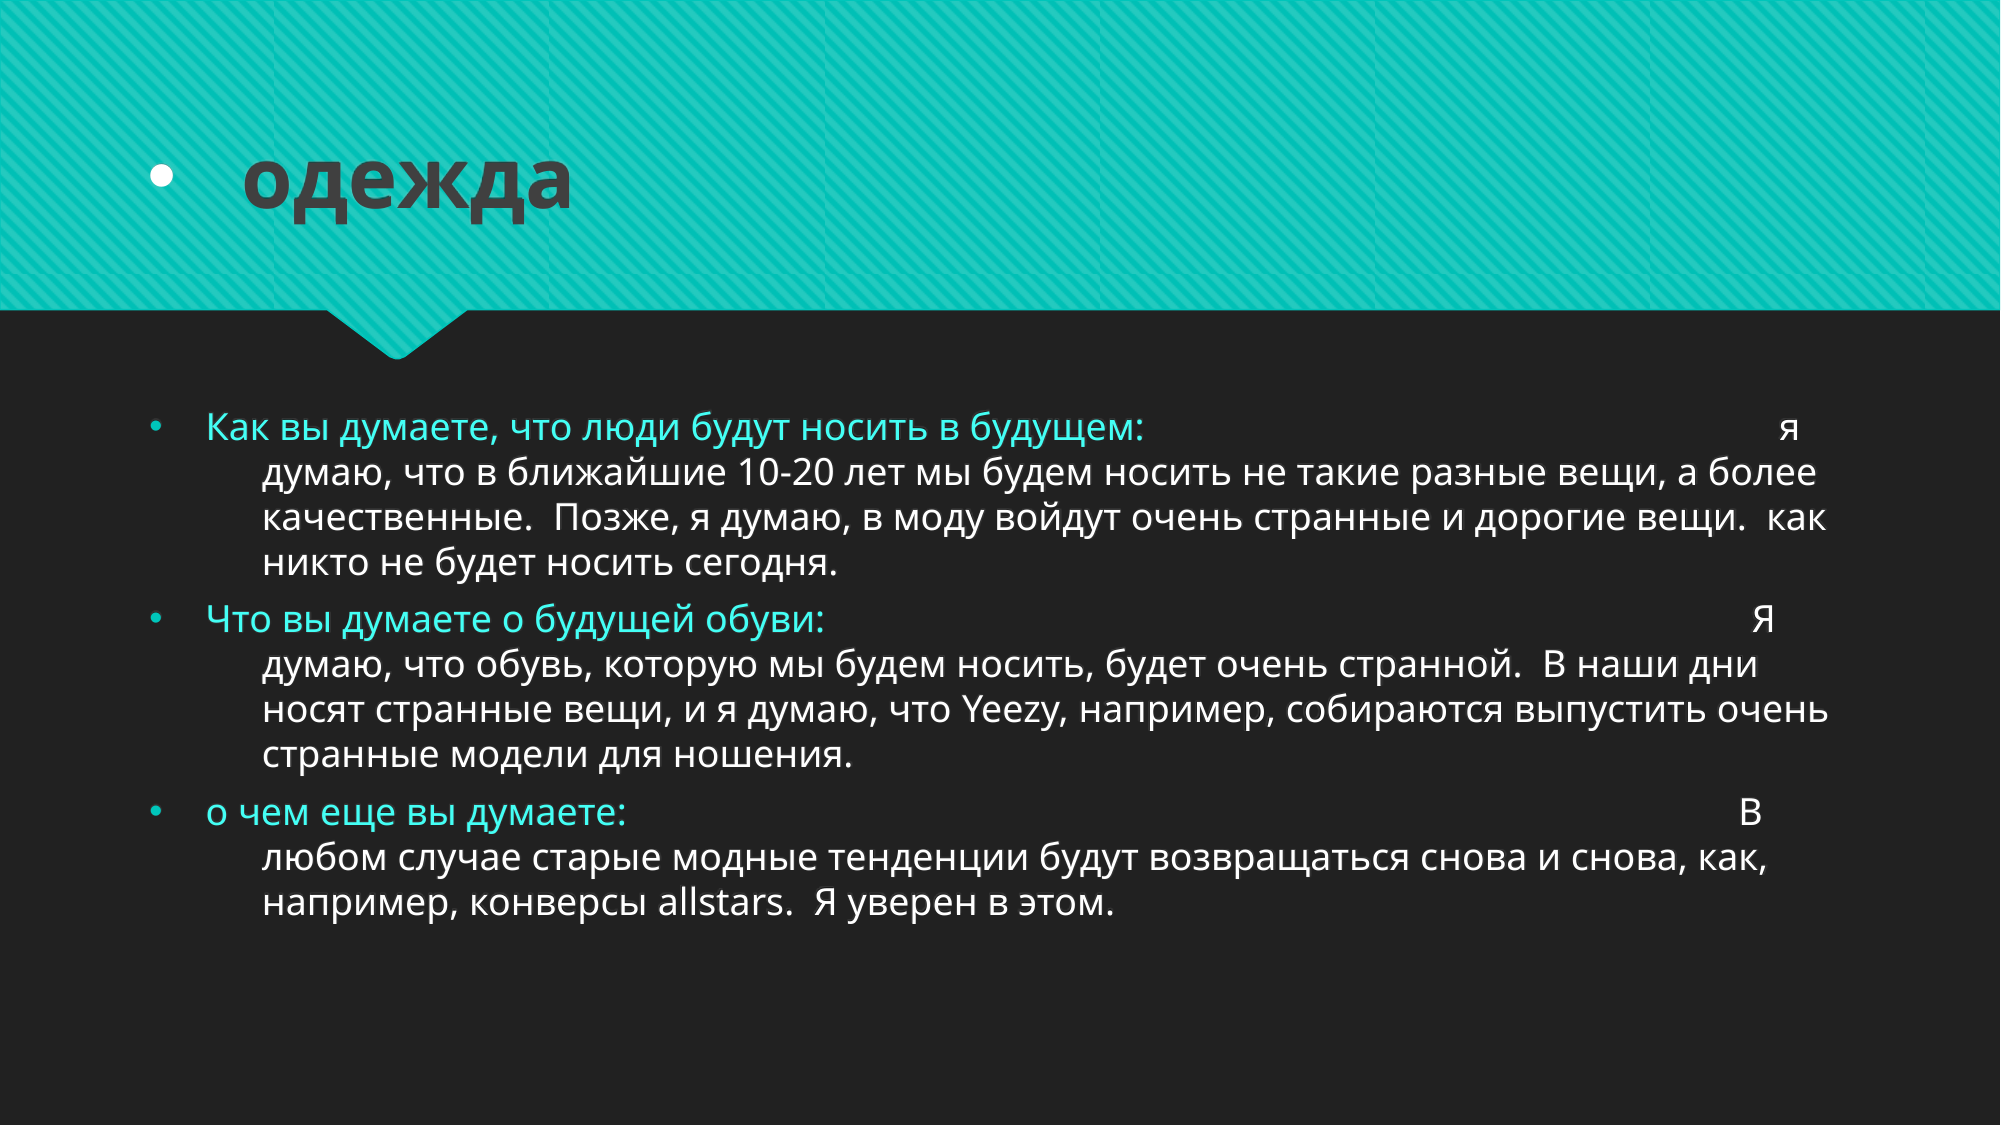

# одежда
Как вы думаете, что люди будут носить в будущем: я думаю, что в ближайшие 10-20 лет мы будем носить не такие разные вещи, а более качественные. Позже, я думаю, в моду войдут очень странные и дорогие вещи. как никто не будет носить сегодня.
Что вы думаете о будущей обуви: Я думаю, что обувь, которую мы будем носить, будет очень странной. В наши дни носят странные вещи, и я думаю, что Yeezy, например, собираются выпустить очень странные модели для ношения.
о чем еще вы думаете: В любом случае старые модные тенденции будут возвращаться снова и снова, как, например, конверсы allstars. Я уверен в этом.